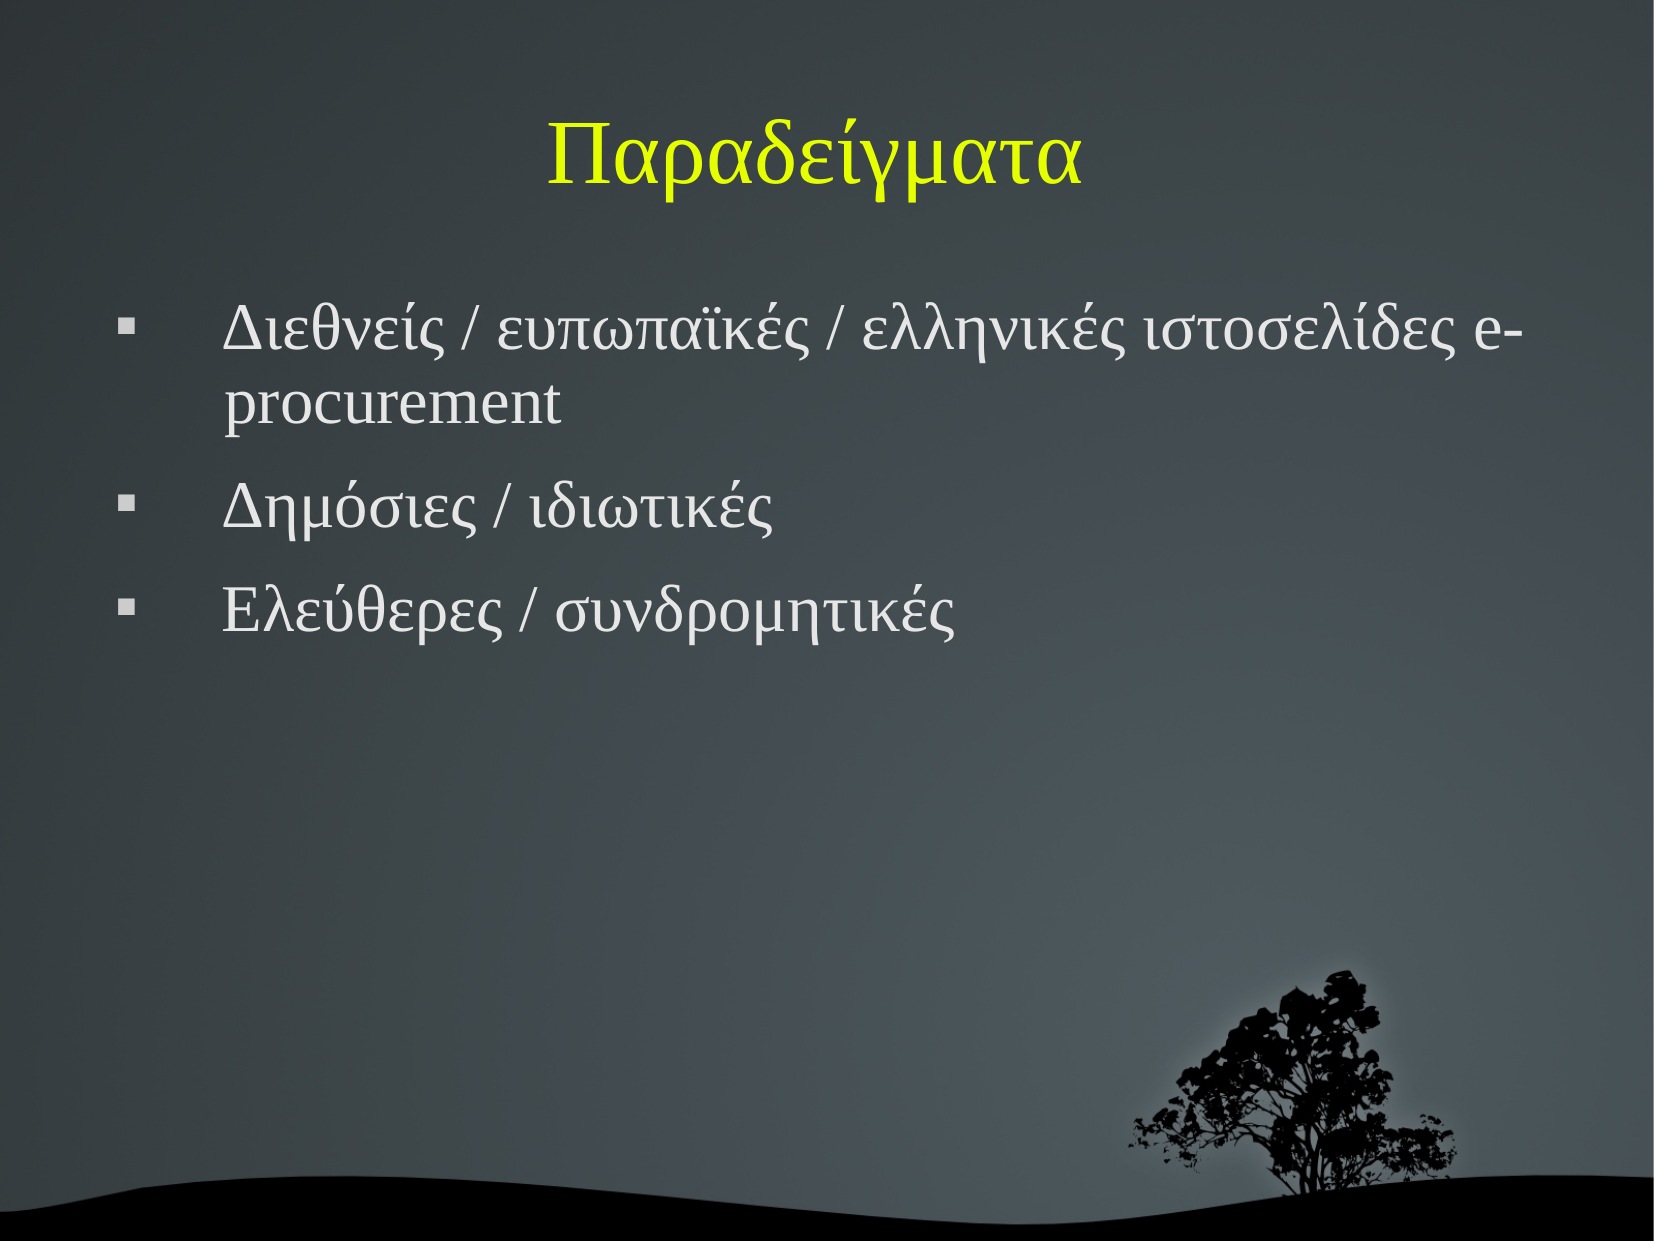

# Παραδείγματα
 Διεθνείς / ευπωπαϊκές / ελληνικές ιστοσελίδες e-procurement
 Δημόσιες / ιδιωτικές
 Ελεύθερες / συνδρομητικές